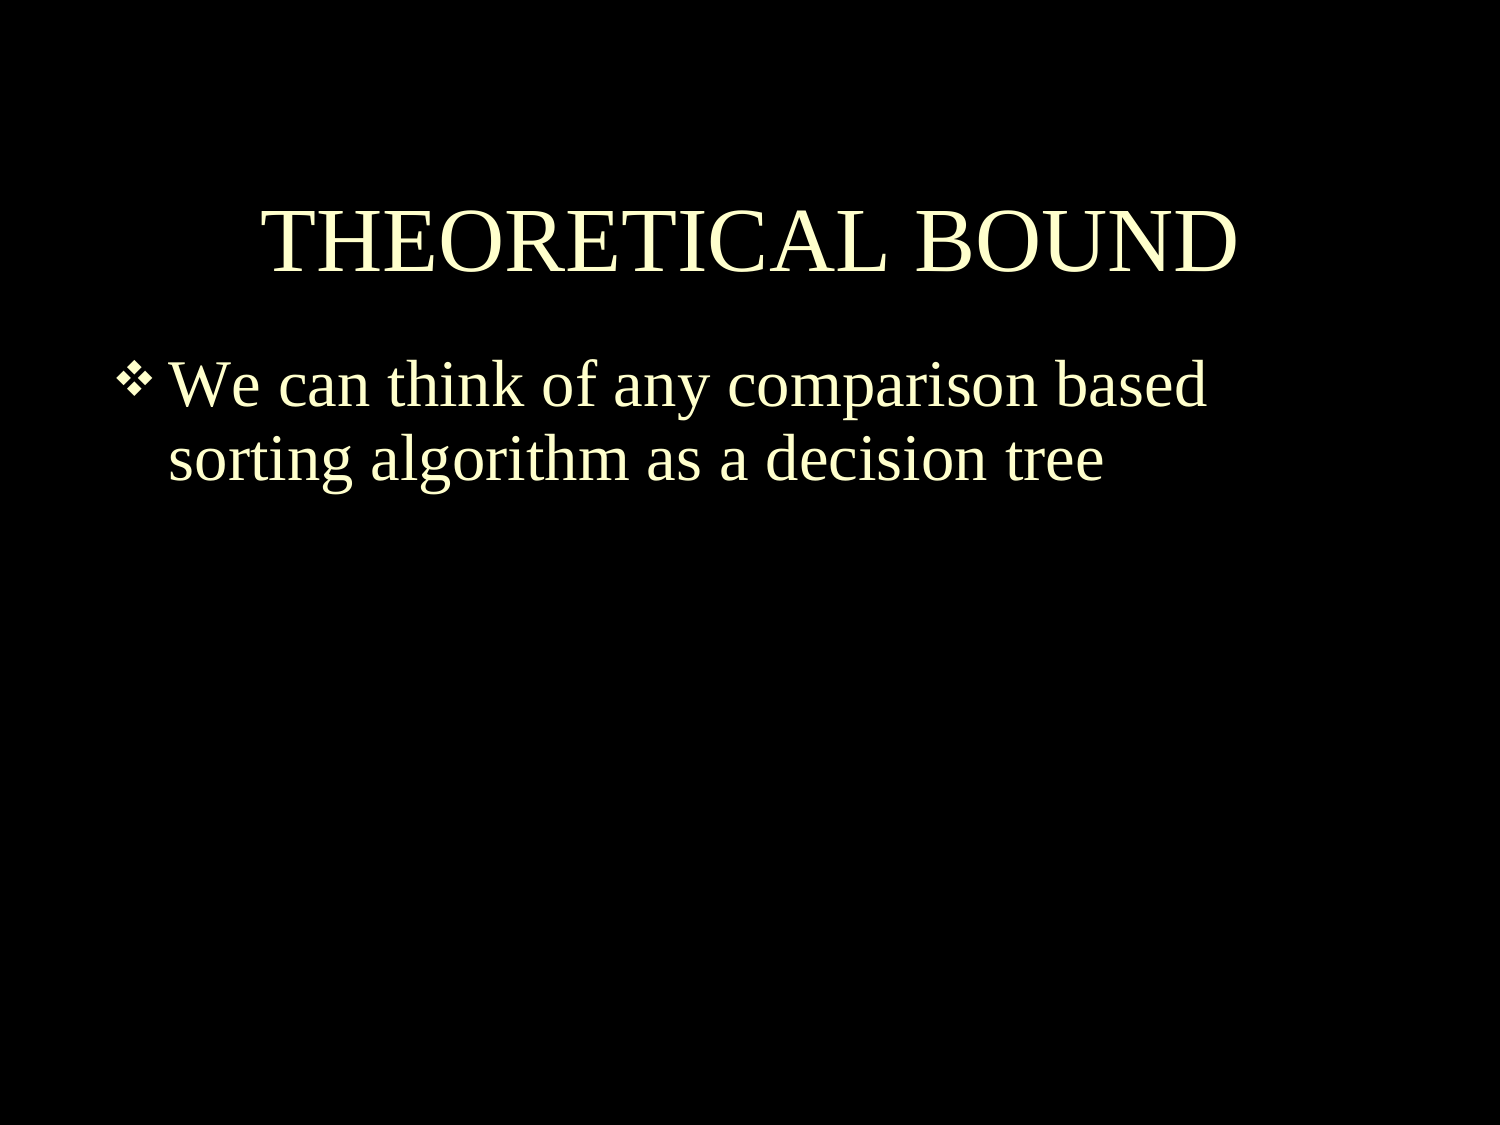

# THEORETICAL BOUND
We can think of any comparison based sorting algorithm as a decision tree